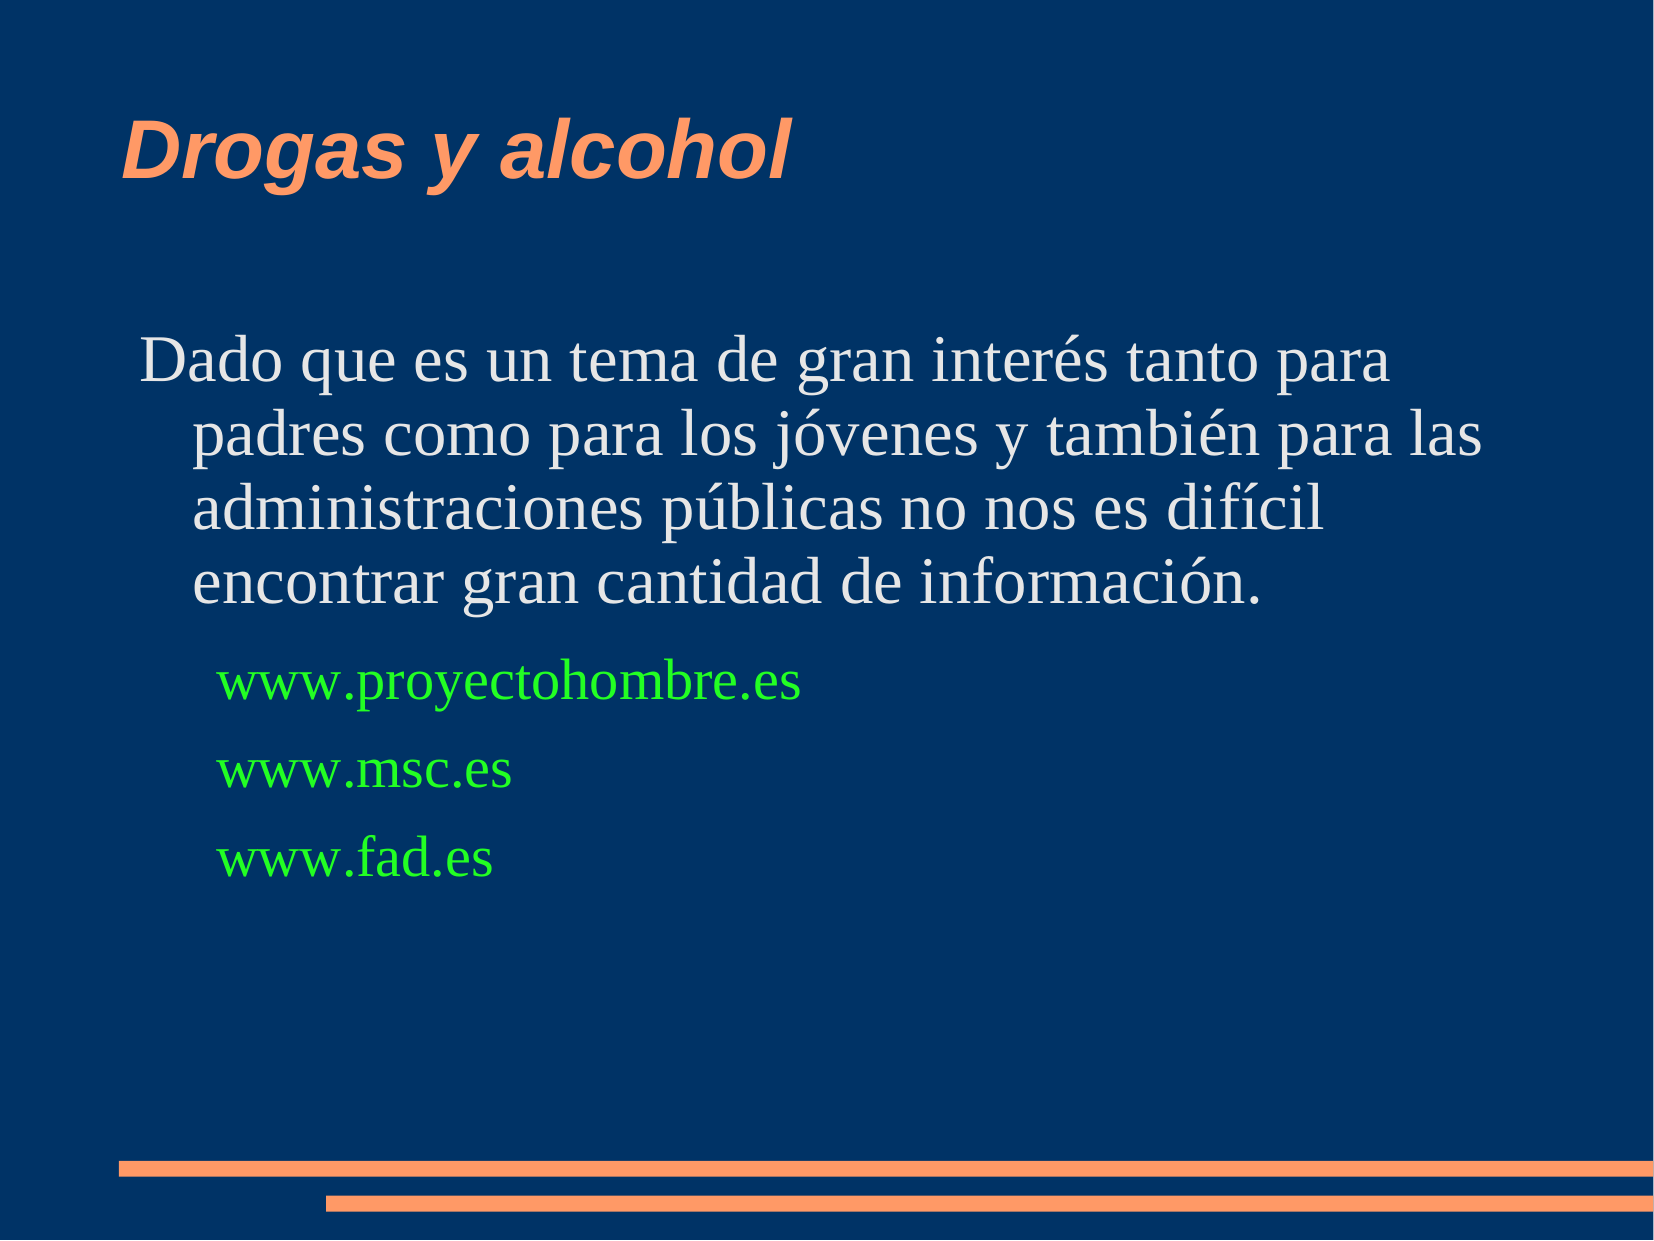

# Drogas y alcohol
Dado que es un tema de gran interés tanto para padres como para los jóvenes y también para las administraciones públicas no nos es difícil encontrar gran cantidad de información.
www.proyectohombre.es
www.msc.es
www.fad.es